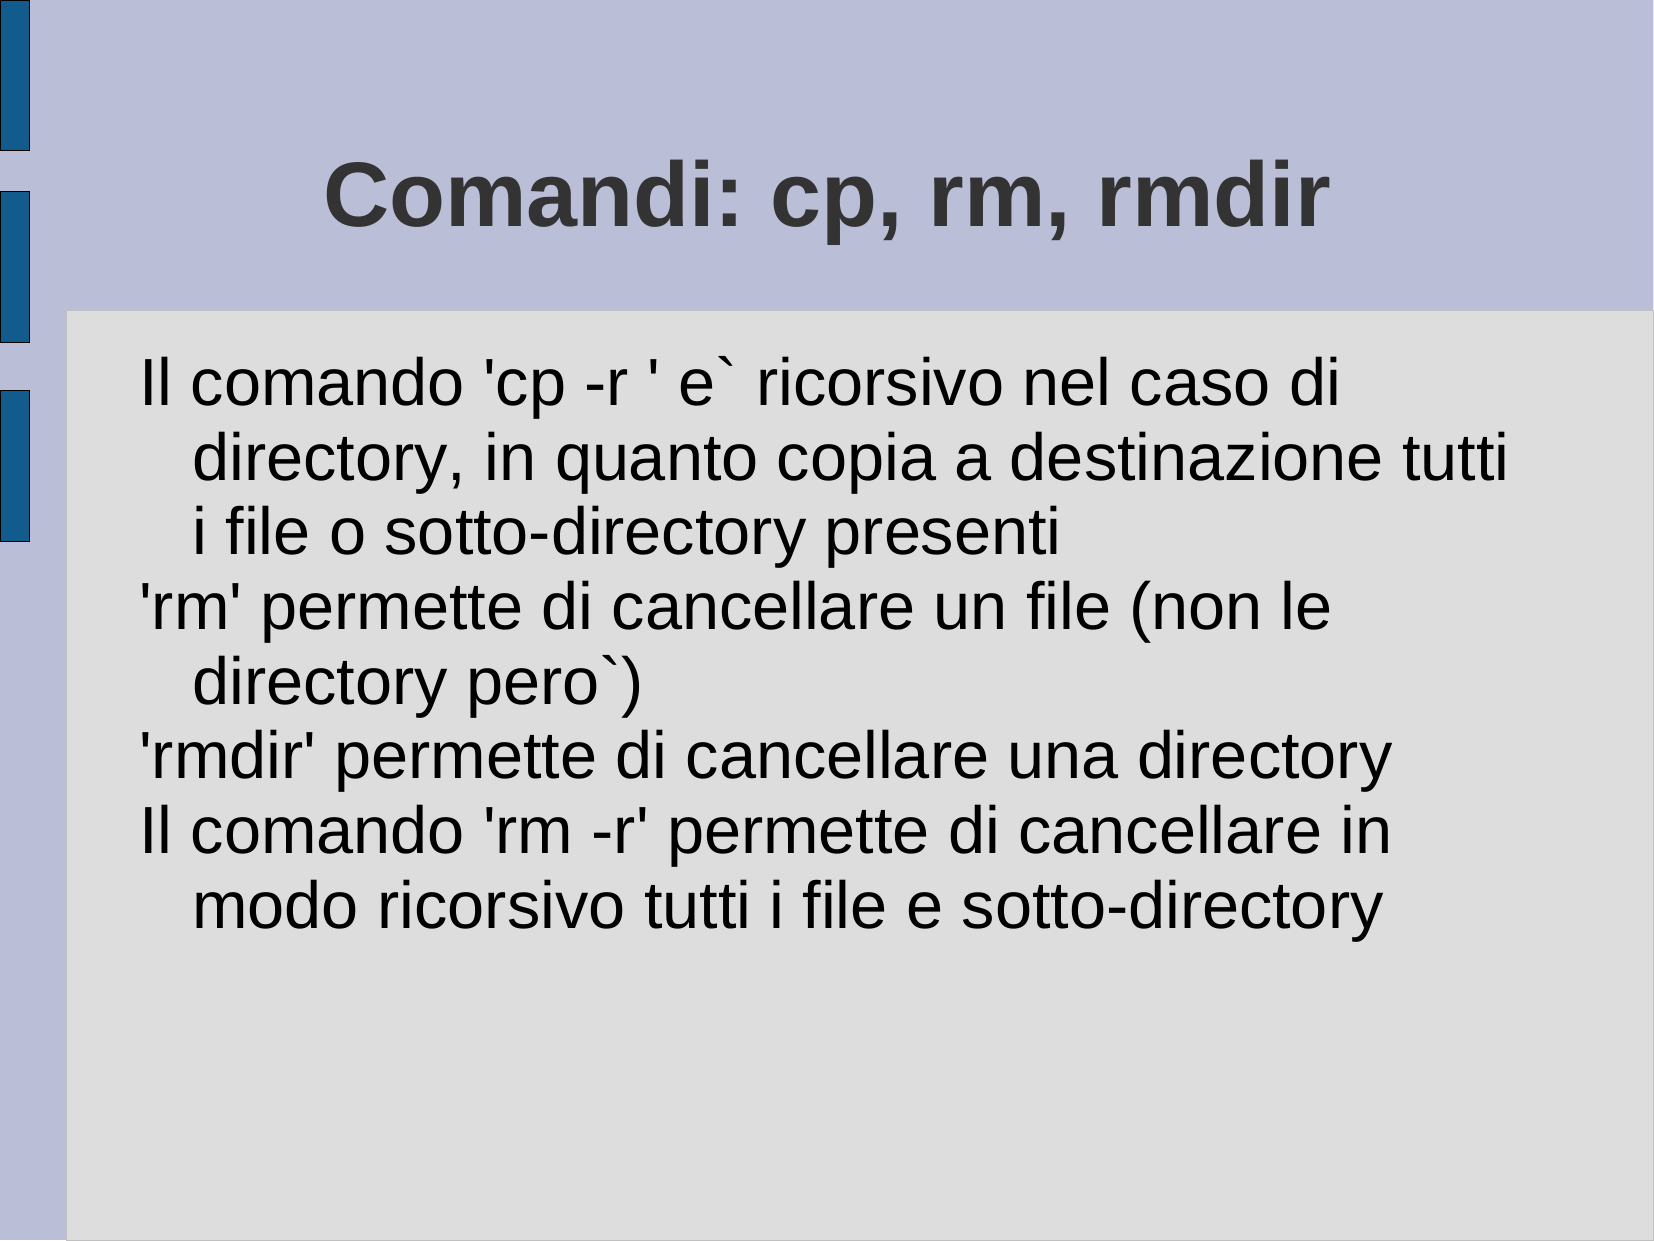

# Comandi: cp, rm, rmdir
Il comando 'cp -r ' e` ricorsivo nel caso di directory, in quanto copia a destinazione tutti i file o sotto-directory presenti
'rm' permette di cancellare un file (non le directory pero`)
'rmdir' permette di cancellare una directory
Il comando 'rm -r' permette di cancellare in modo ricorsivo tutti i file e sotto-directory